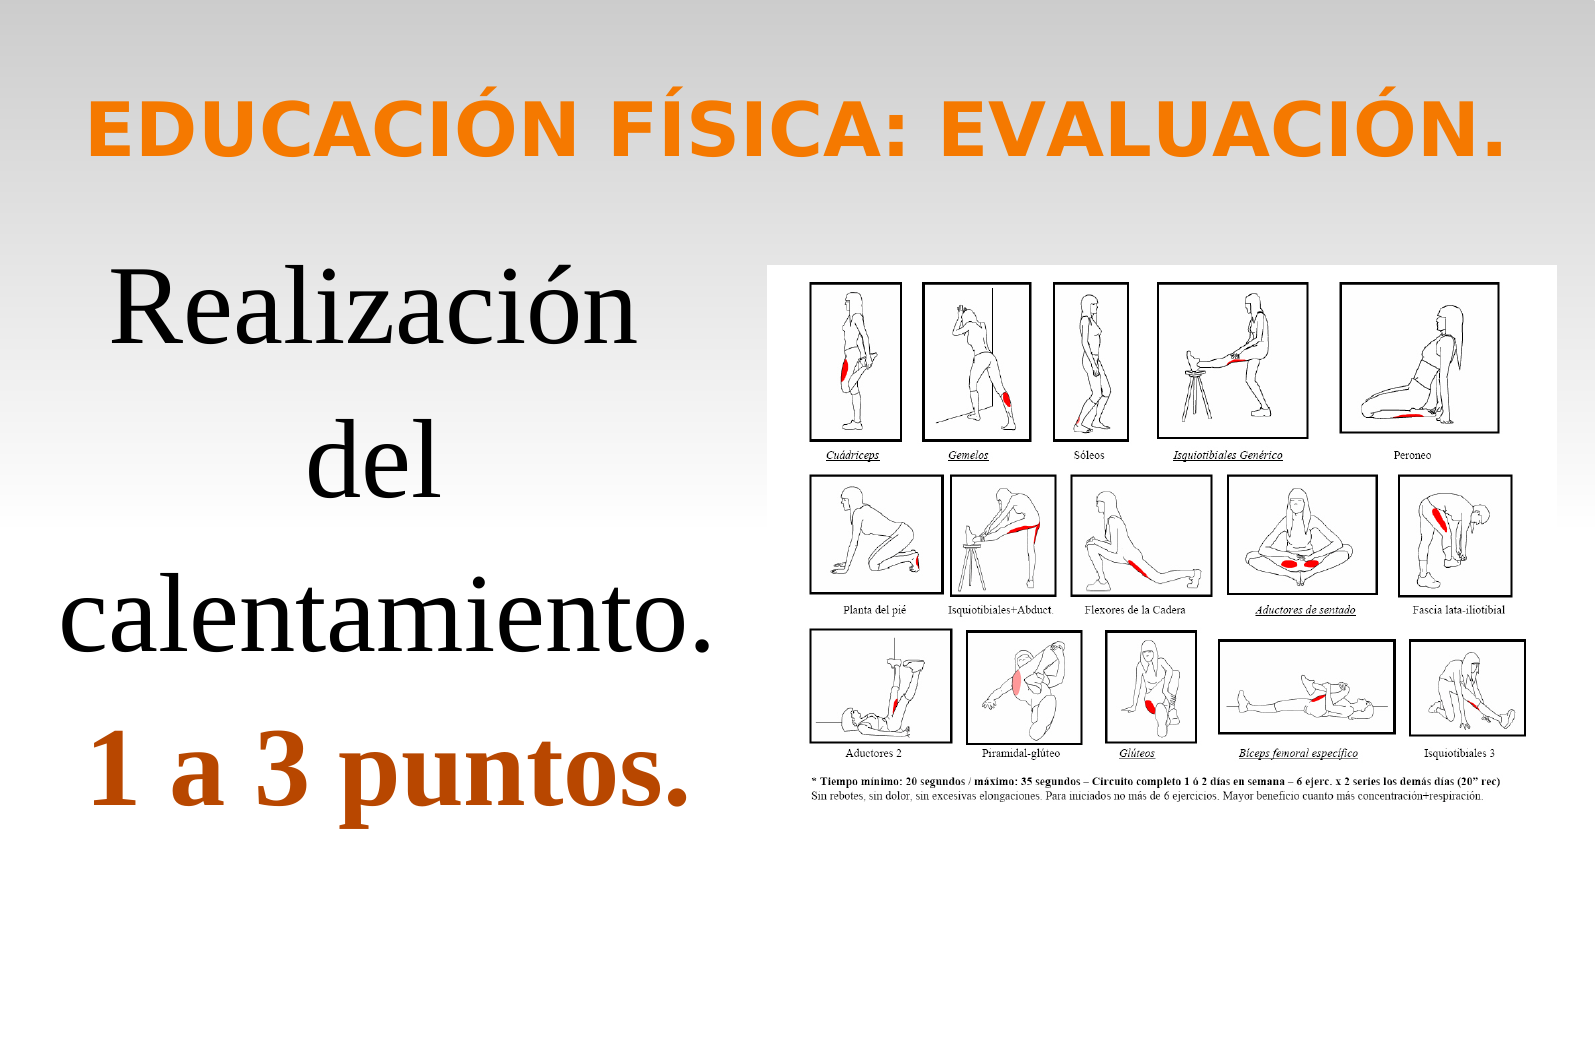

# EDUCACIÓN FÍSICA: EVALUACIÓN.
Realización
del
calentamiento.
1 a 3 puntos.